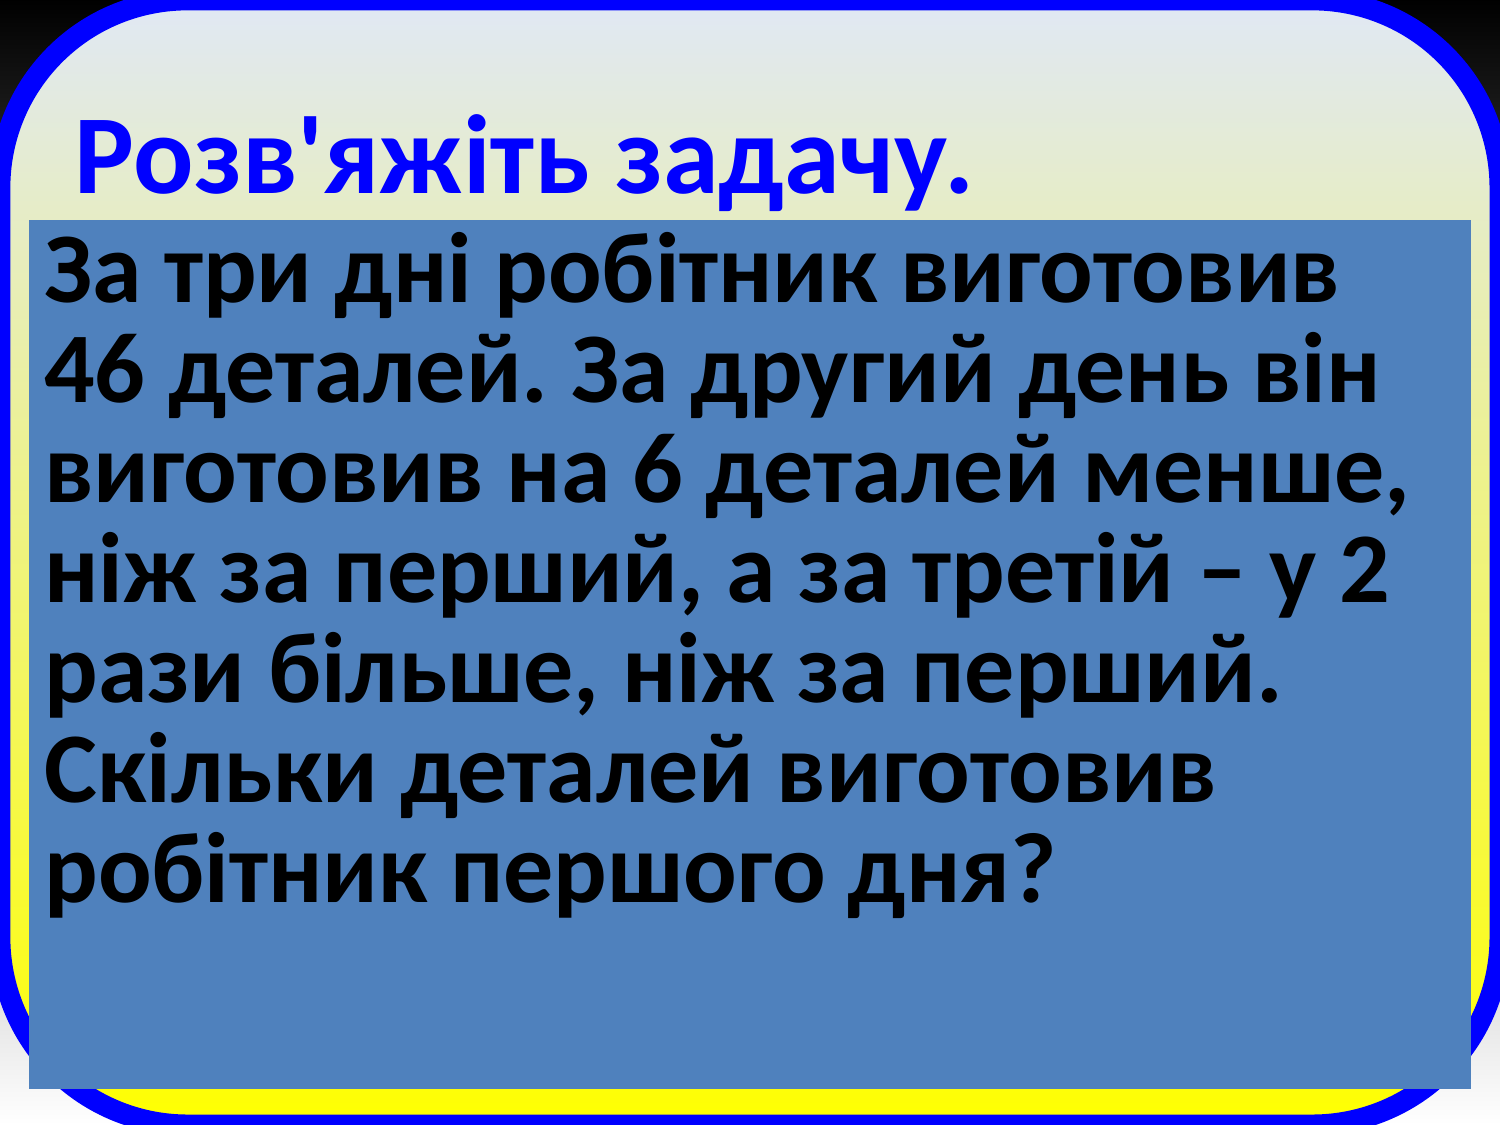

Розв'яжіть задачу.
| За три дні робітник виготовив 46 деталей. За другий день він виготовив на 6 деталей менше, ніж за перший, а за третій – у 2 рази більше, ніж за перший. Скільки деталей виготовив робітник першого дня? |
| --- |